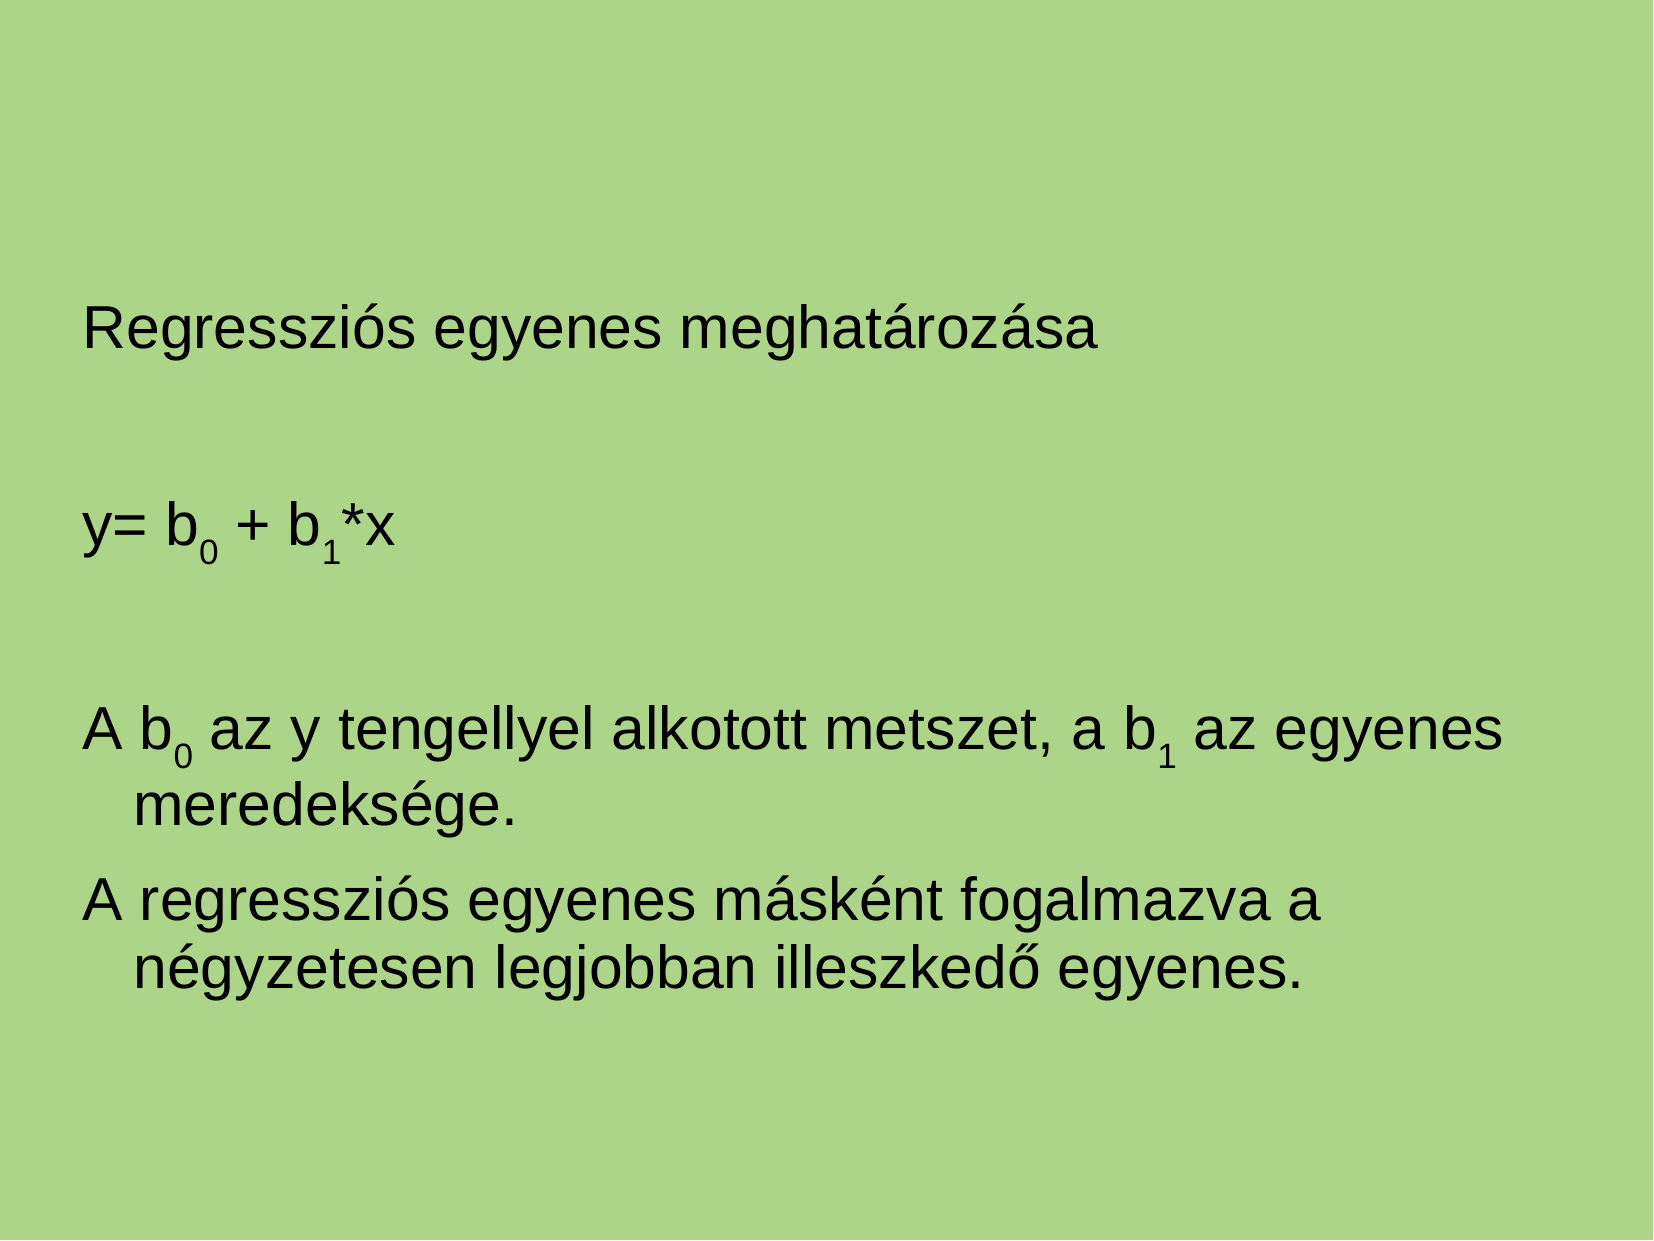

#
Regressziós egyenes meghatározása
y= b0 + b1*x
A b0 az y tengellyel alkotott metszet, a b1 az egyenes meredeksége.
A regressziós egyenes másként fogalmazva a négyzetesen legjobban illeszkedő egyenes.